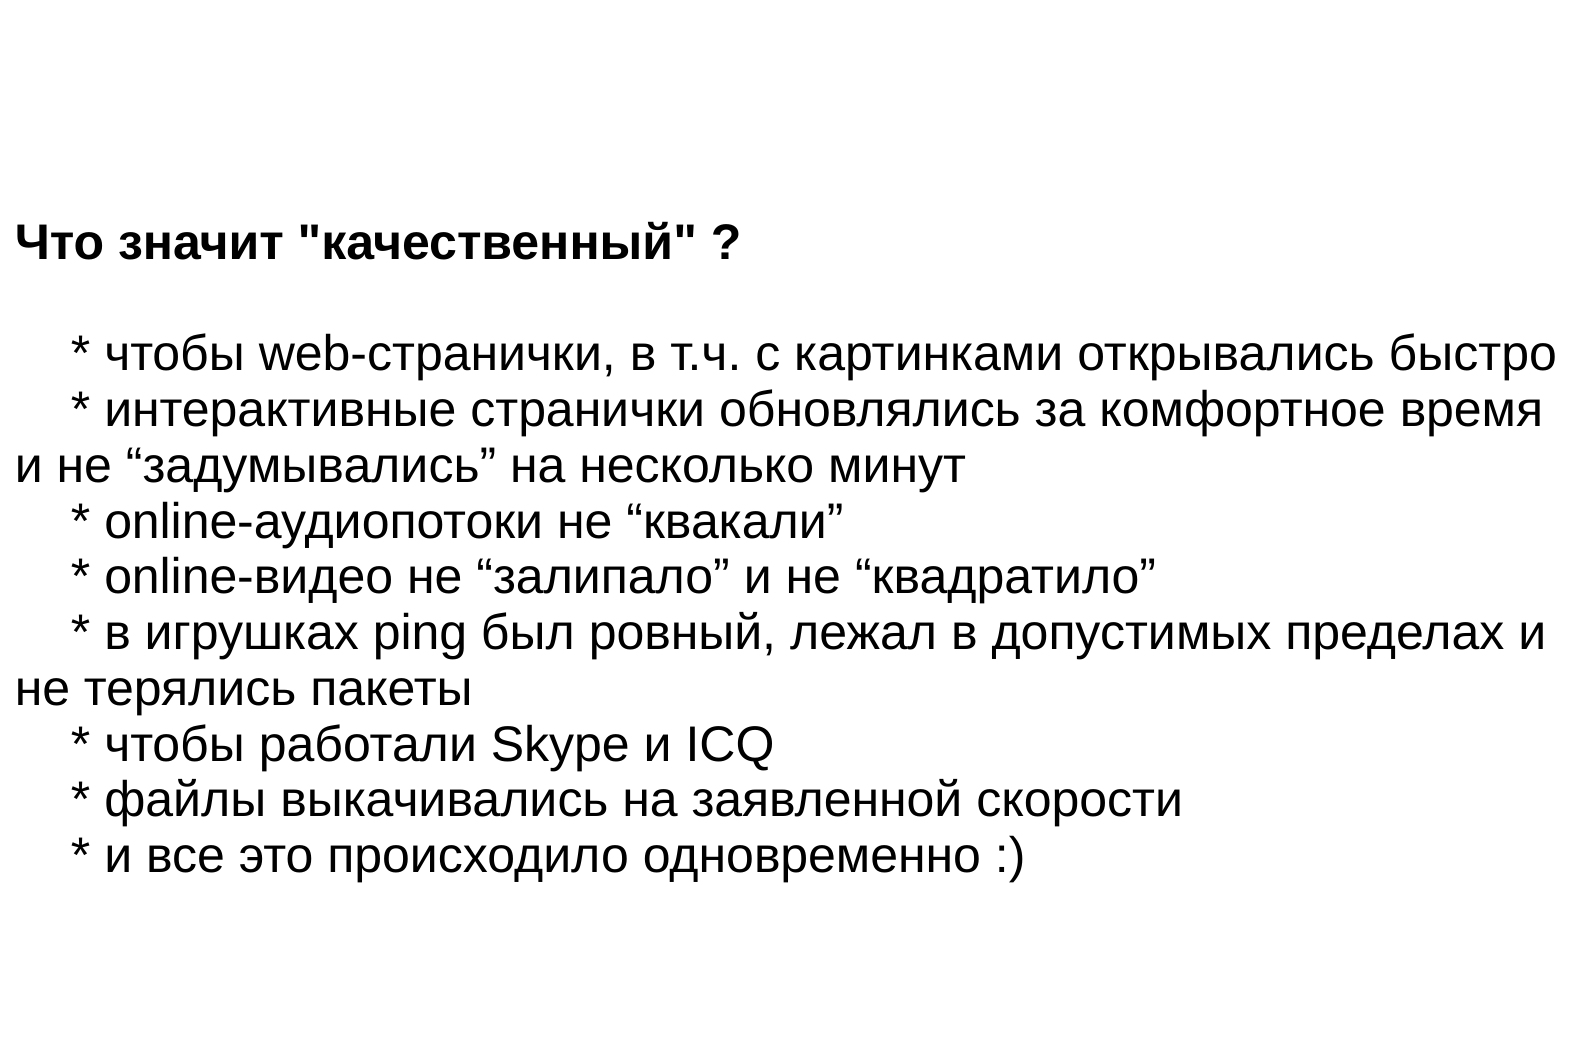

Что значит "качественный" ?
 * чтобы web-странички, в т.ч. с картинками открывались быстро
 * интерактивные странички обновлялись за комфортное время и не “задумывались” на несколько минут
 * online-аудиопотоки не “квакали”
 * online-видео не “залипало” и не “квадратило”
 * в игрушках ping был ровный, лежал в допустимых пределах и не терялись пакеты
 * чтобы работали Skype и ICQ
 * файлы выкачивались на заявленной скорости
 * и все это происходило одновременно :)